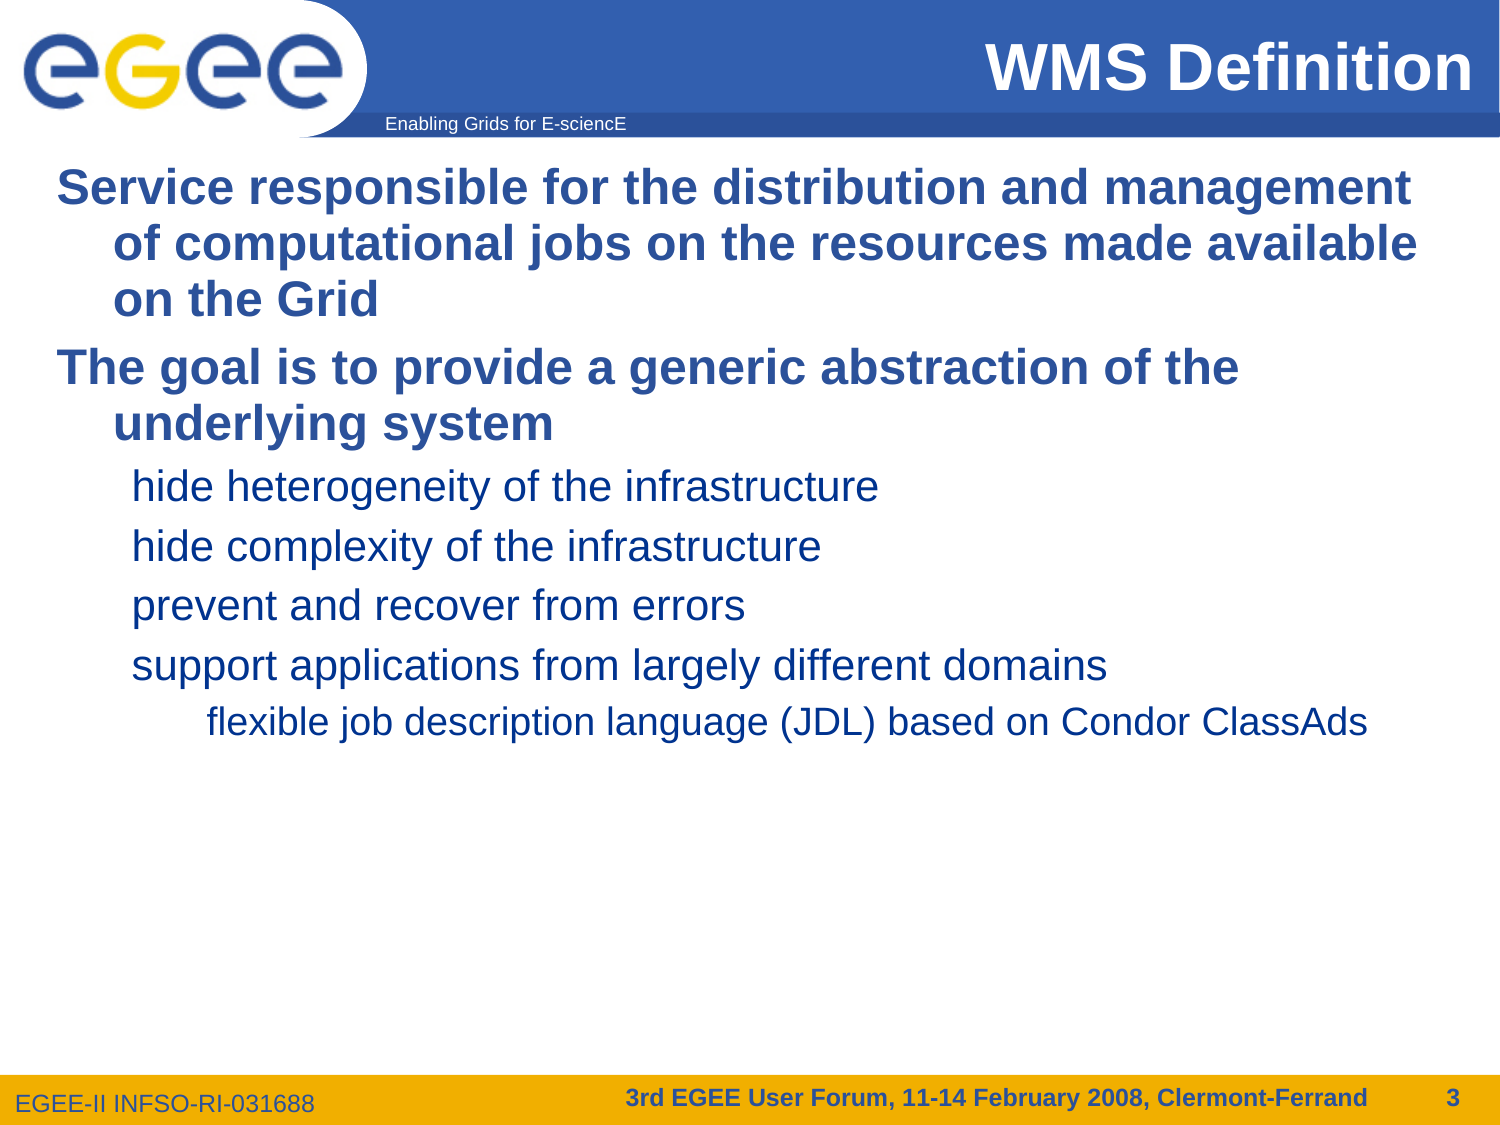

# WMS Definition
Service responsible for the distribution and management of computational jobs on the resources made available on the Grid
The goal is to provide a generic abstraction of the underlying system
hide heterogeneity of the infrastructure
hide complexity of the infrastructure
prevent and recover from errors
support applications from largely different domains
flexible job description language (JDL) based on Condor ClassAds
3rd EGEE User Forum, 11-14 February 2008, Clermont-Ferrand
3